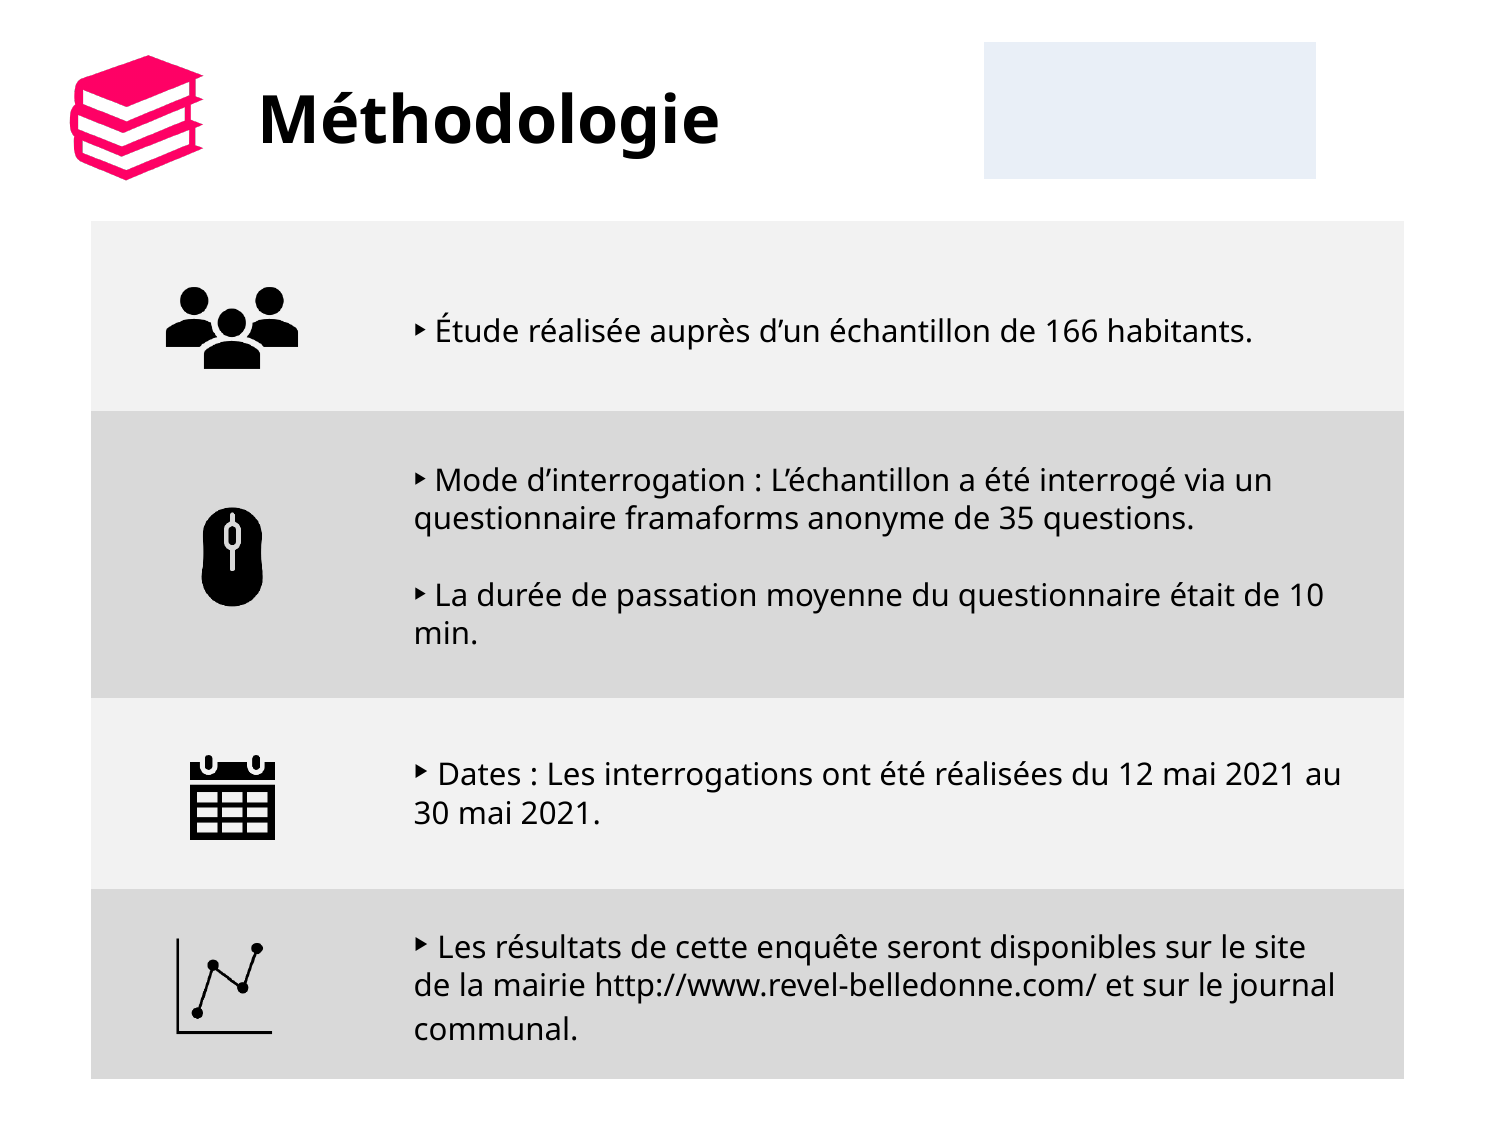

| |
| --- |
Méthodologie
| | |
| --- | --- |
| | |
| | |
| | |
‣ Étude réalisée auprès d’un échantillon de 166 habitants.
‣ Mode d’interrogation : L’échantillon a été interrogé via un questionnaire framaforms anonyme de 35 questions.
‣ La durée de passation moyenne du questionnaire était de 10 min.
‣ Dates : Les interrogations ont été réalisées du 12 mai 2021 au 30 mai 2021.
‣ Les résultats de cette enquête seront disponibles sur le site de la mairie http://www.revel-belledonne.com/ et sur le journal communal.